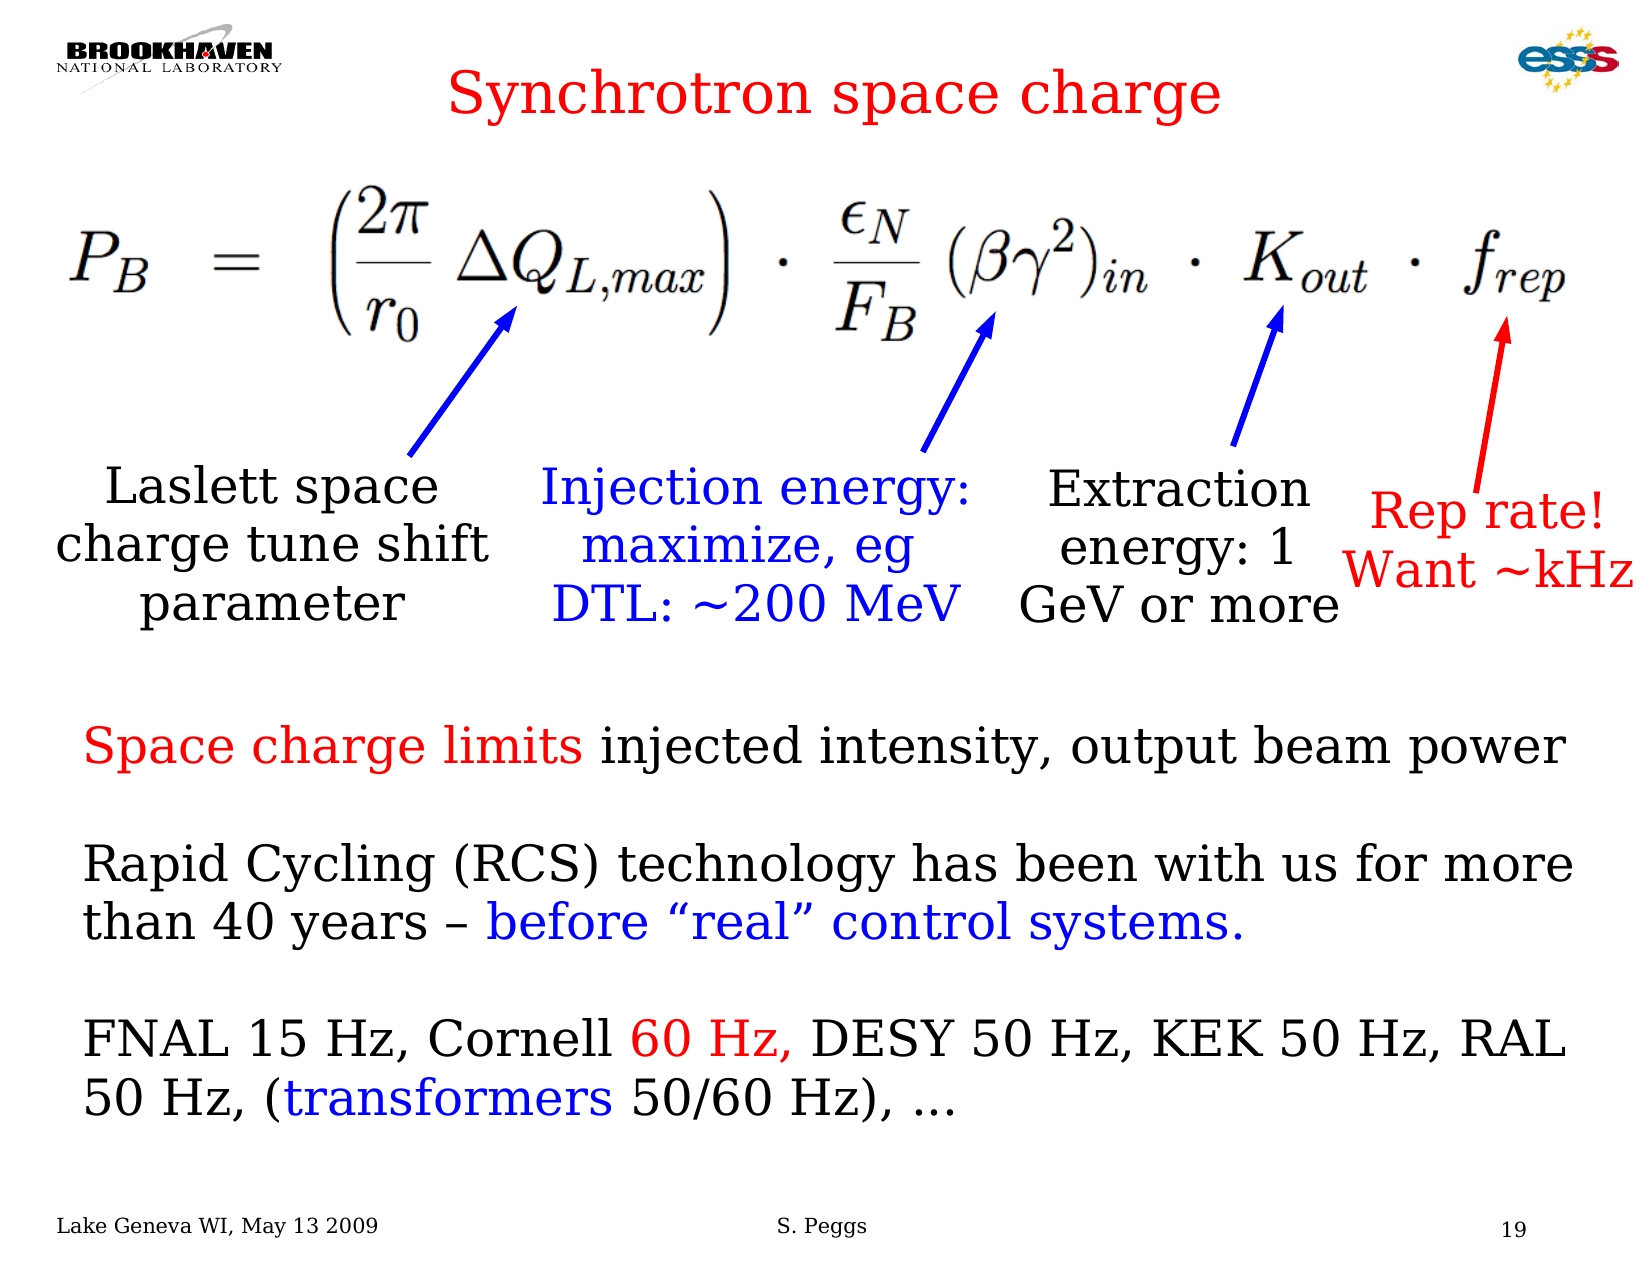

Synchrotron space charge
Laslett space charge tune shift parameter
Injection energy: maximize, eg DTL: ~200 MeV
Extraction energy: 1 GeV or more
Rep rate! Want ~kHz
Space charge limits injected intensity, output beam power
Rapid Cycling (RCS) technology has been with us for more than 40 years – before “real” control systems.
FNAL 15 Hz, Cornell 60 Hz, DESY 50 Hz, KEK 50 Hz, RAL 50 Hz, (transformers 50/60 Hz), ...